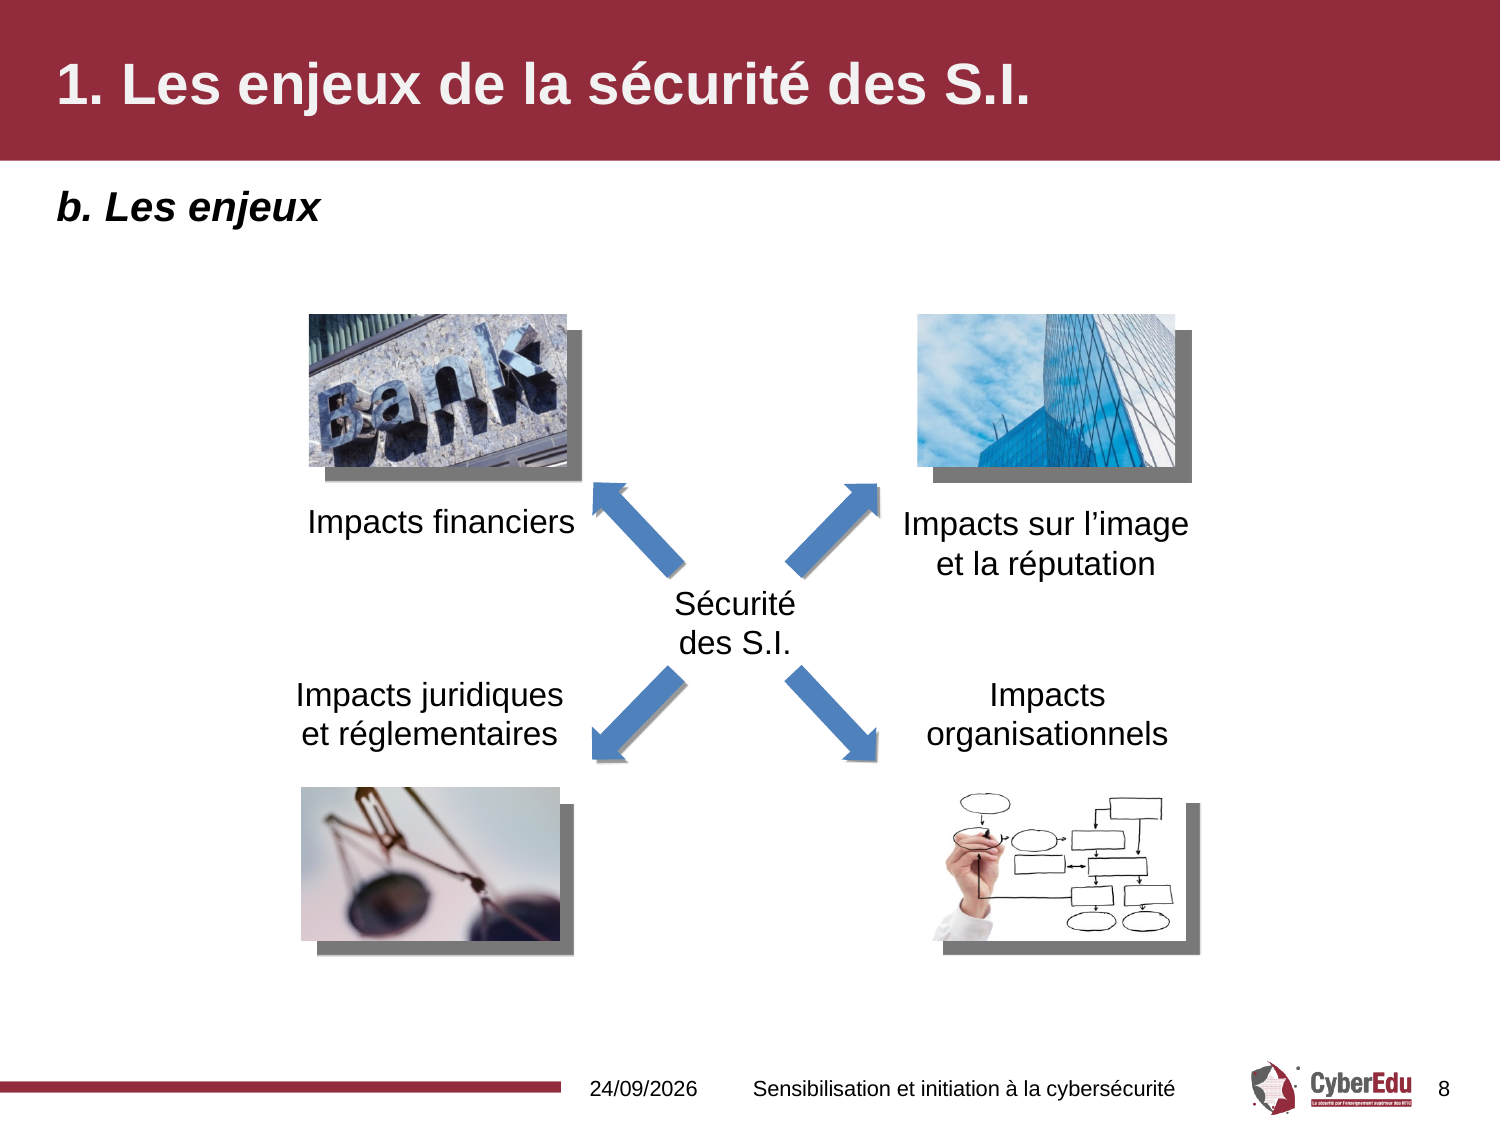

# 1. Les enjeux de la sécurité des S.I.
b. Les enjeux
Impacts financiers
Impacts sur l’image
et la réputation
Sécurité
des S.I.
Impacts juridiques
et réglementaires
Impacts
organisationnels
Sensibilisation et initiation à la cybersécurité